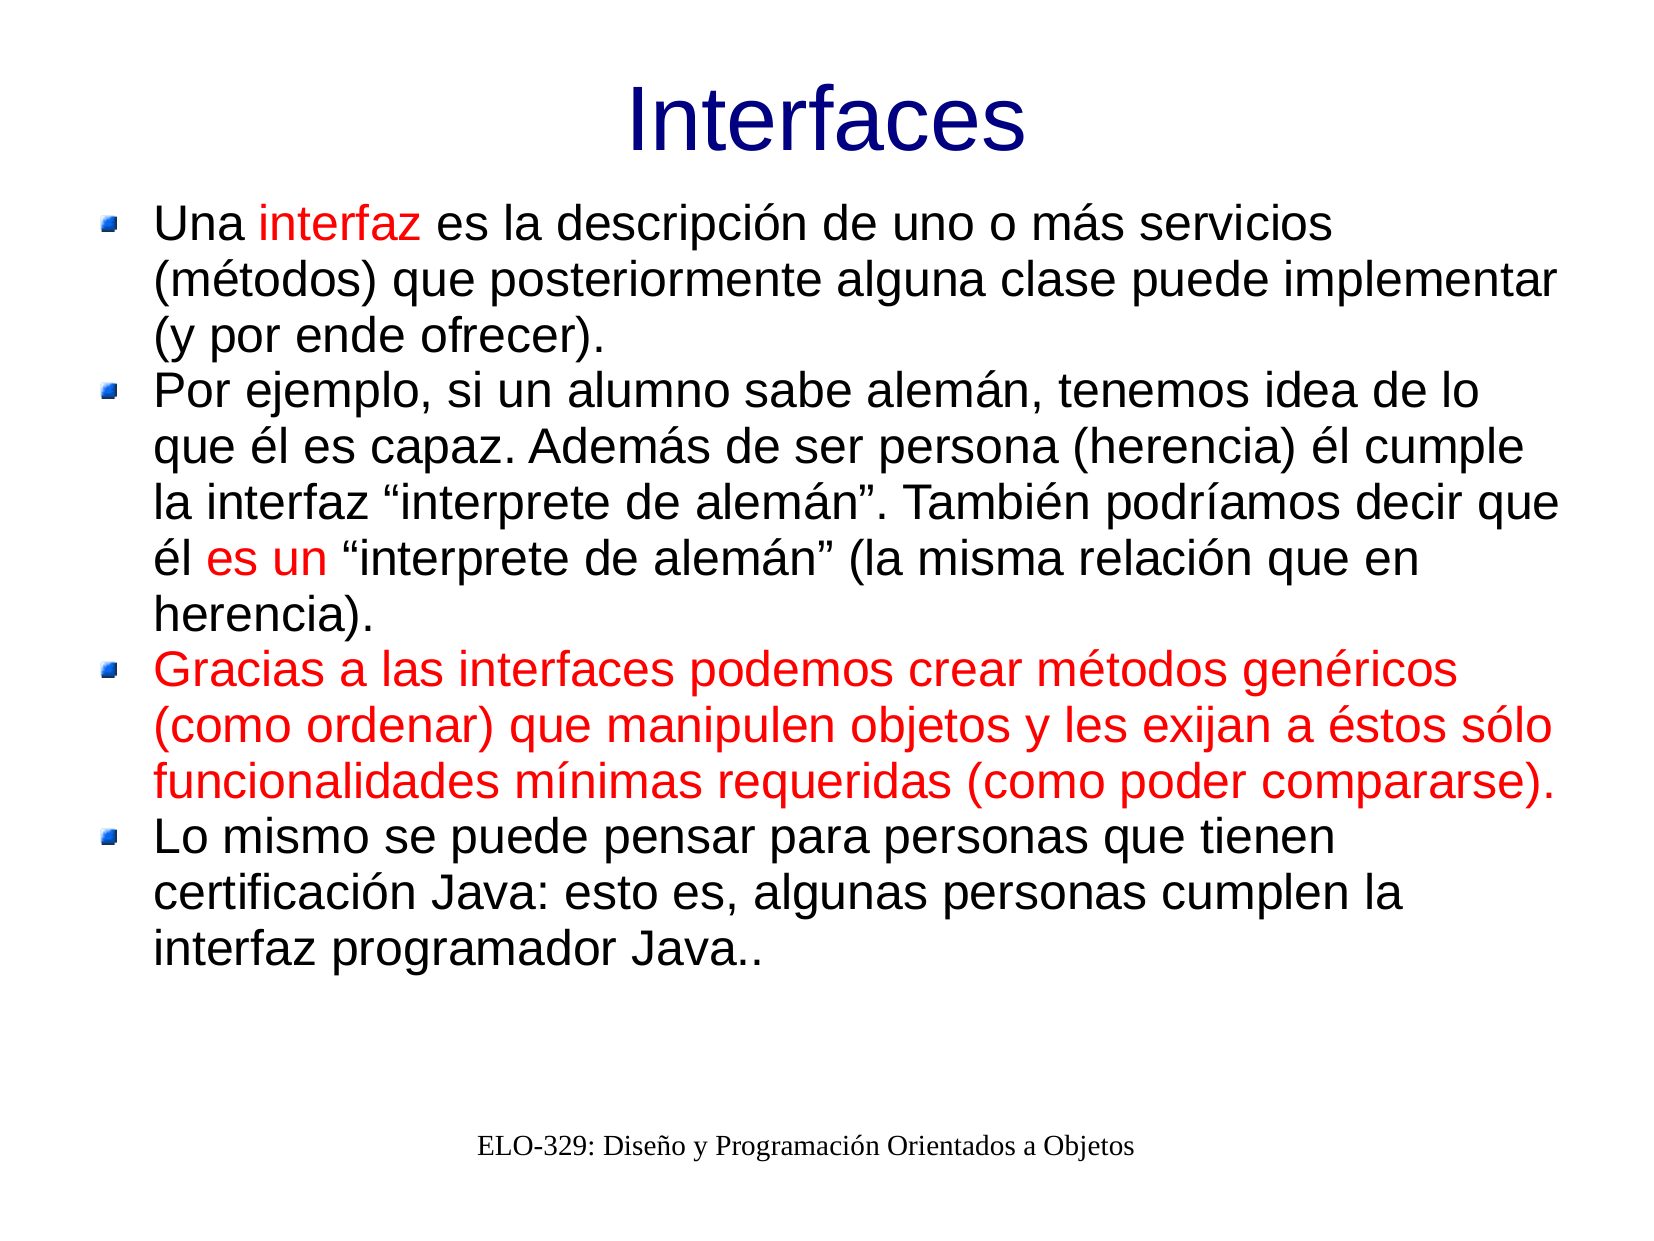

# Interfaces
Una interfaz es la descripción de uno o más servicios (métodos) que posteriormente alguna clase puede implementar (y por ende ofrecer).
Por ejemplo, si un alumno sabe alemán, tenemos idea de lo que él es capaz. Además de ser persona (herencia) él cumple la interfaz “interprete de alemán”. También podríamos decir que él es un “interprete de alemán” (la misma relación que en herencia).
Gracias a las interfaces podemos crear métodos genéricos (como ordenar) que manipulen objetos y les exijan a éstos sólo funcionalidades mínimas requeridas (como poder compararse).
Lo mismo se puede pensar para personas que tienen certificación Java: esto es, algunas personas cumplen la interfaz programador Java..